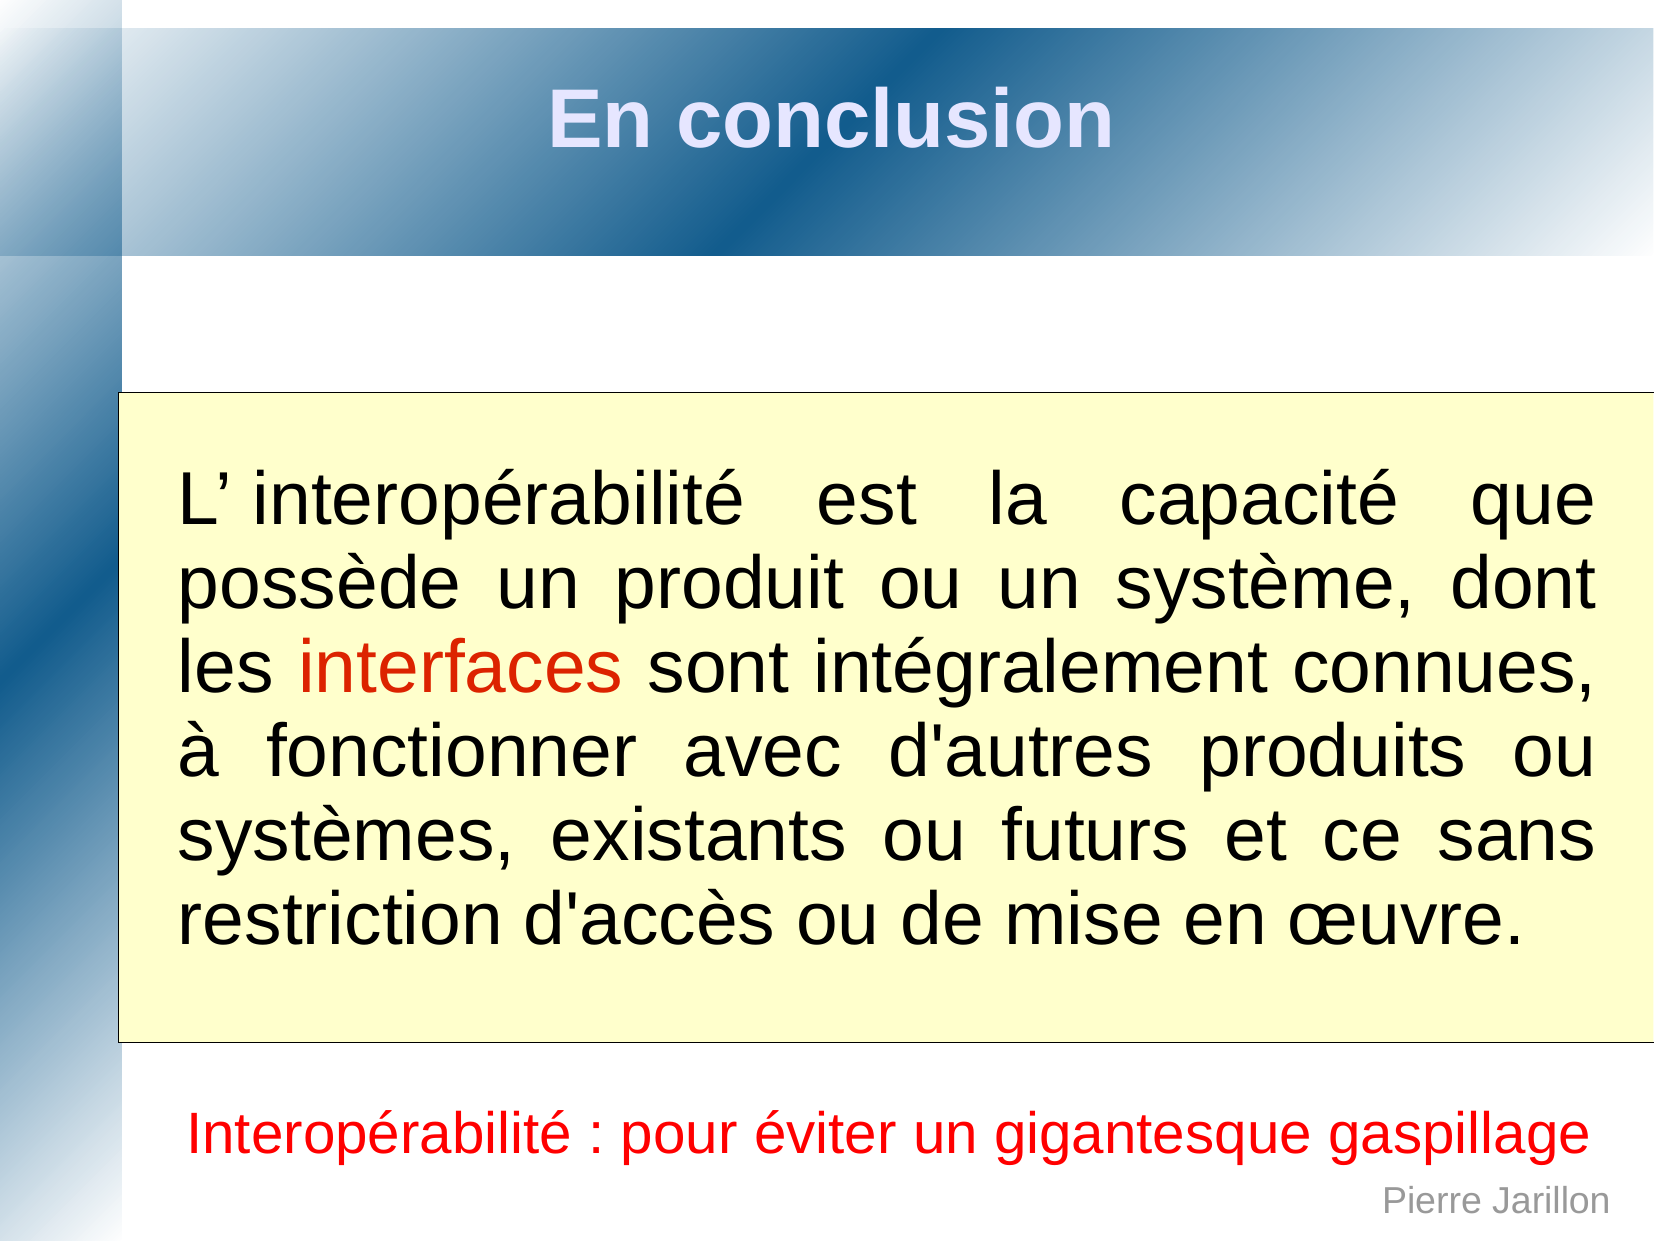

# En conclusion
L’ interopérabilité est la capacité que possède un produit ou un système, dont les interfaces sont intégralement connues, à fonctionner avec d'autres produits ou systèmes, existants ou futurs et ce sans restriction d'accès ou de mise en œuvre.
Interopérabilité : pour éviter un gigantesque gaspillage